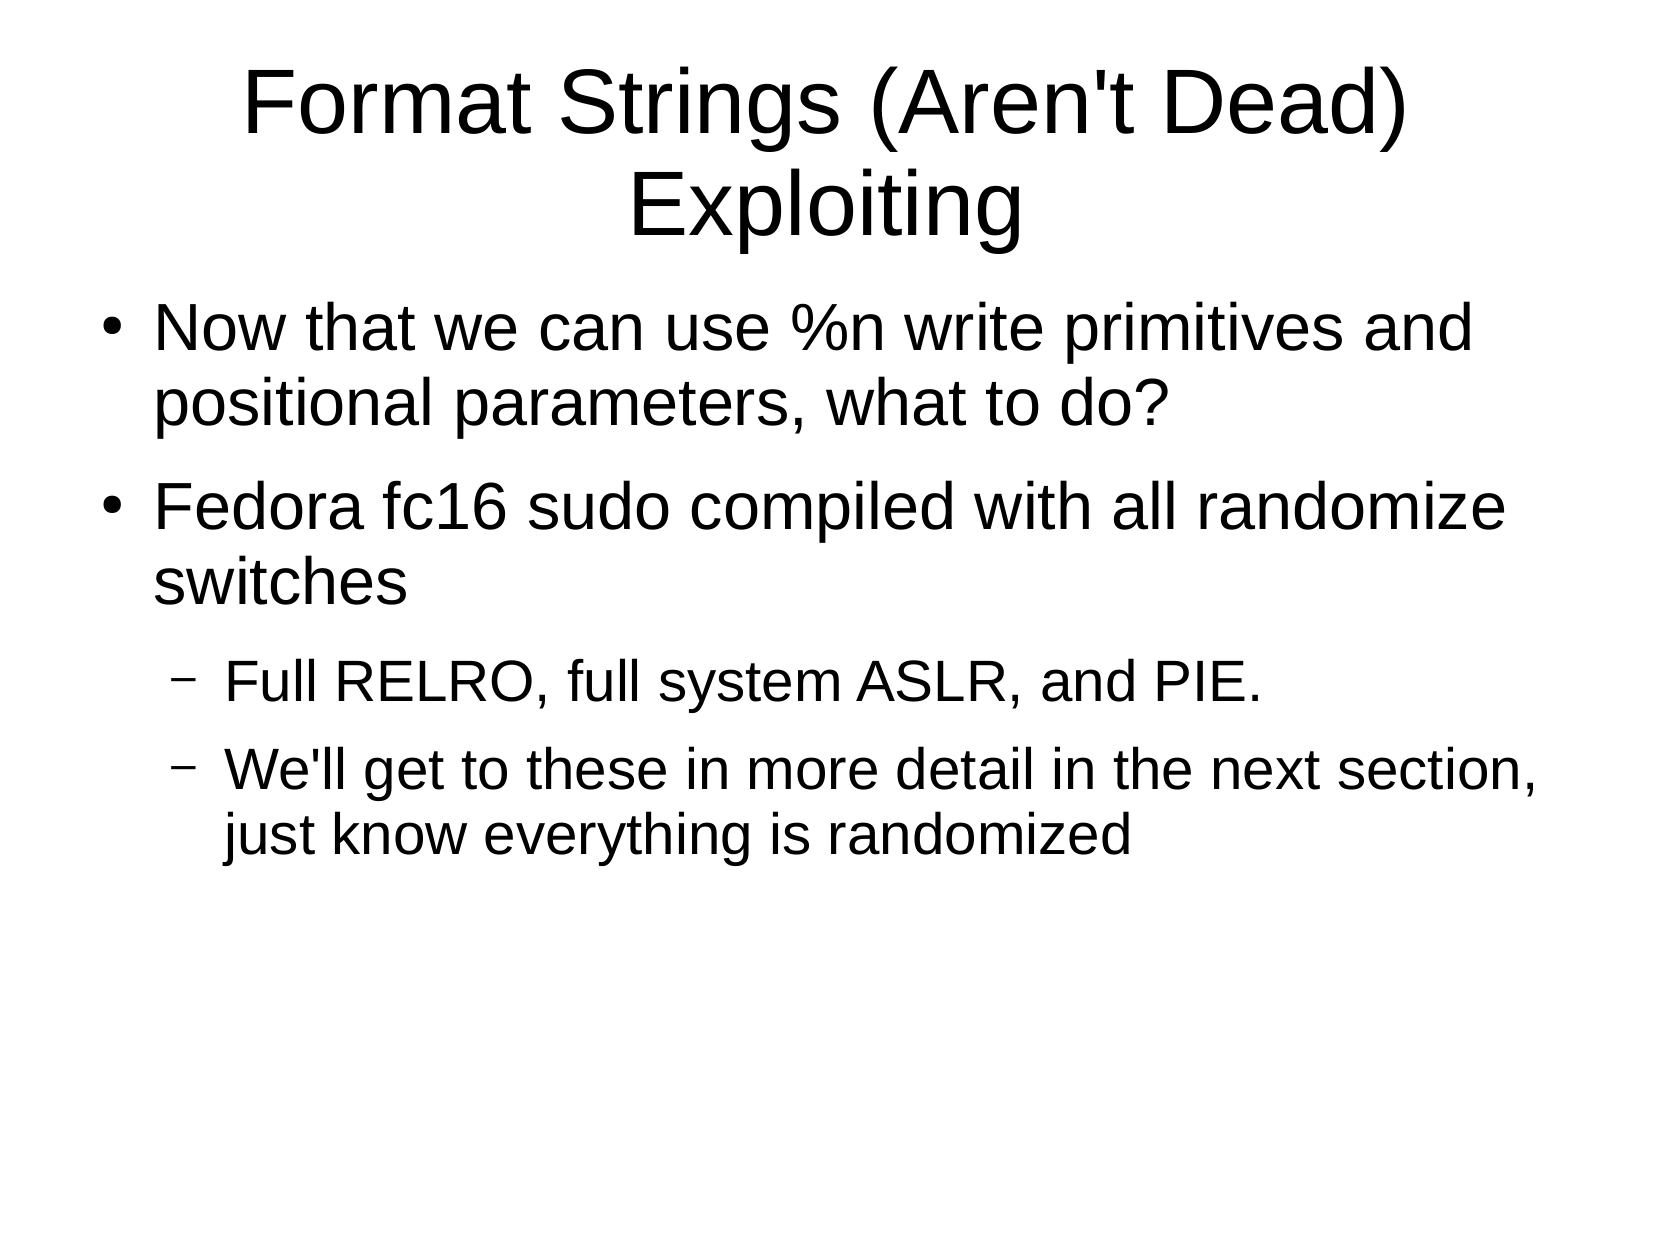

# Format Strings (Aren't Dead) Exploiting
Now that we can use %n write primitives and positional parameters, what to do?
Fedora fc16 sudo compiled with all randomize switches
Full RELRO, full system ASLR, and PIE.
We'll get to these in more detail in the next section, just know everything is randomized